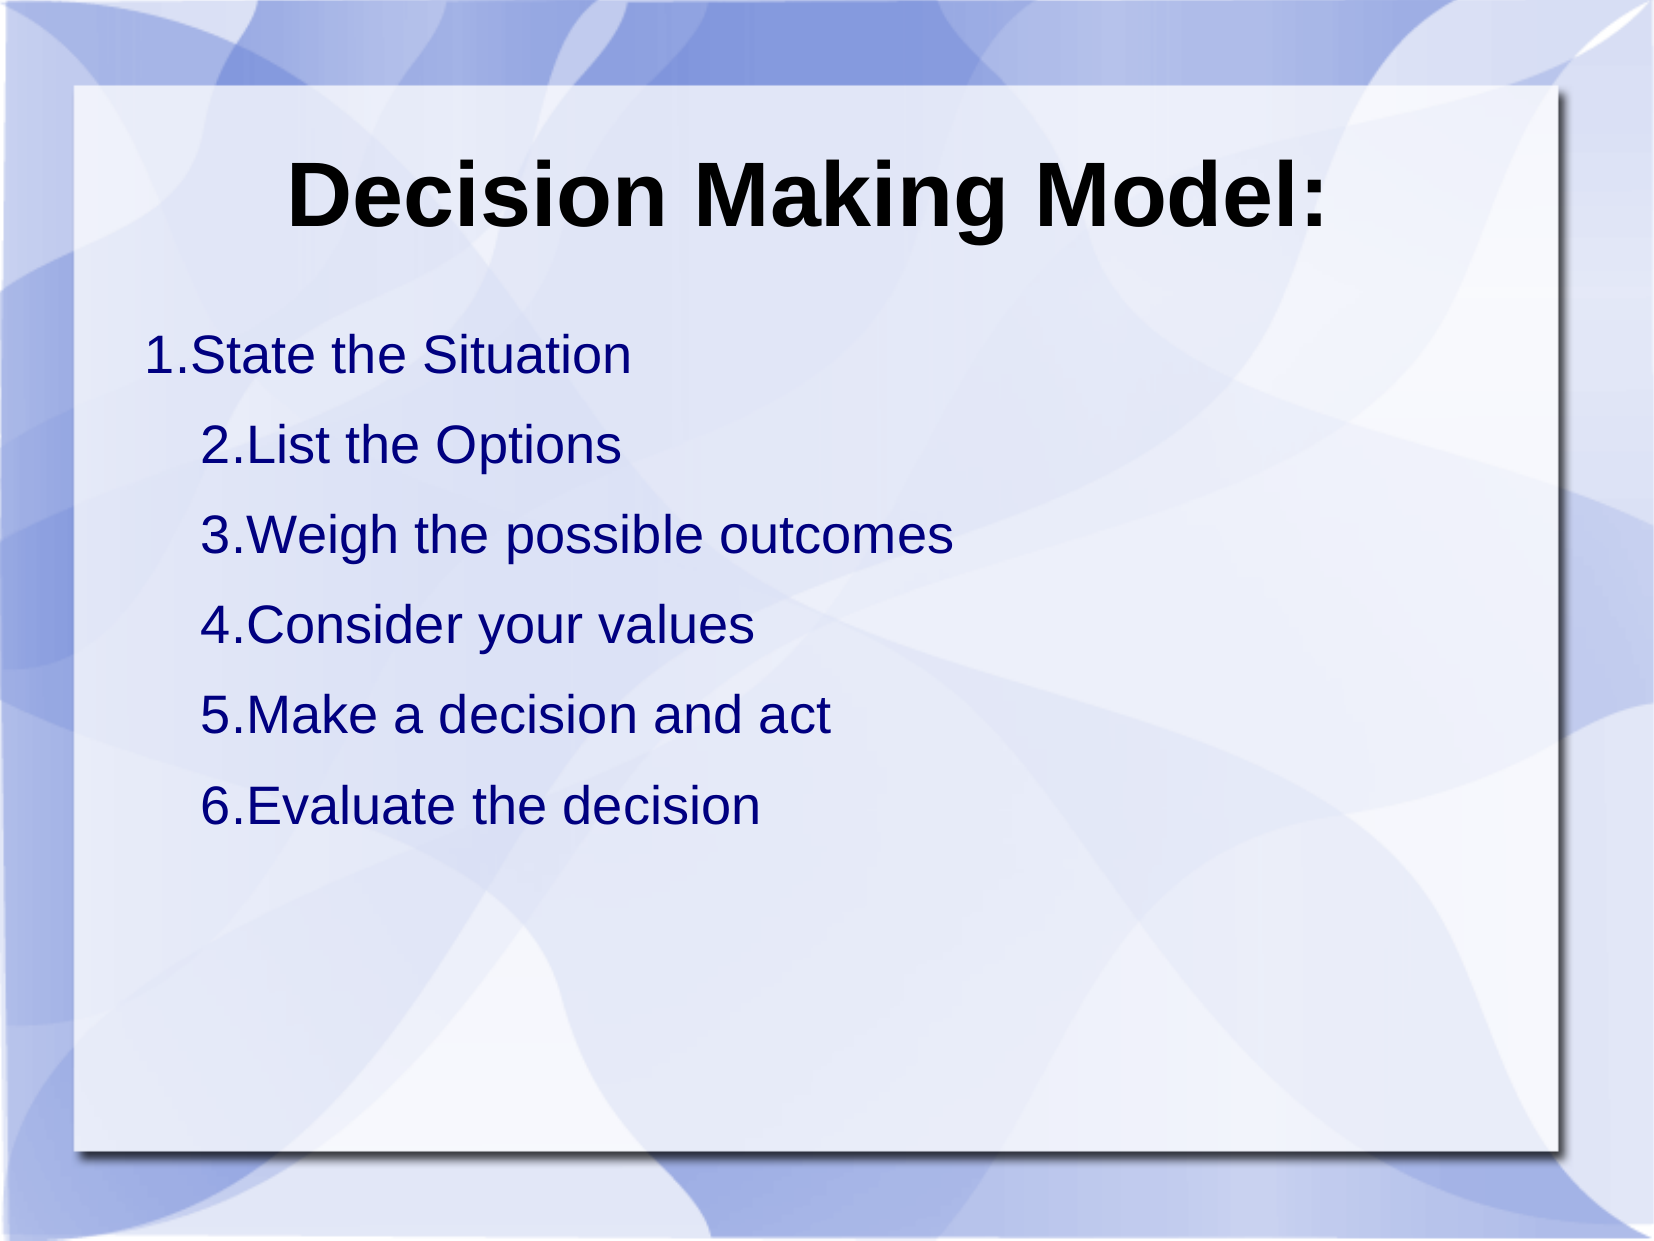

# Decision Making Model:
 1.State the Situation
2.List the Options
3.Weigh the possible outcomes
4.Consider your values
5.Make a decision and act
6.Evaluate the decision